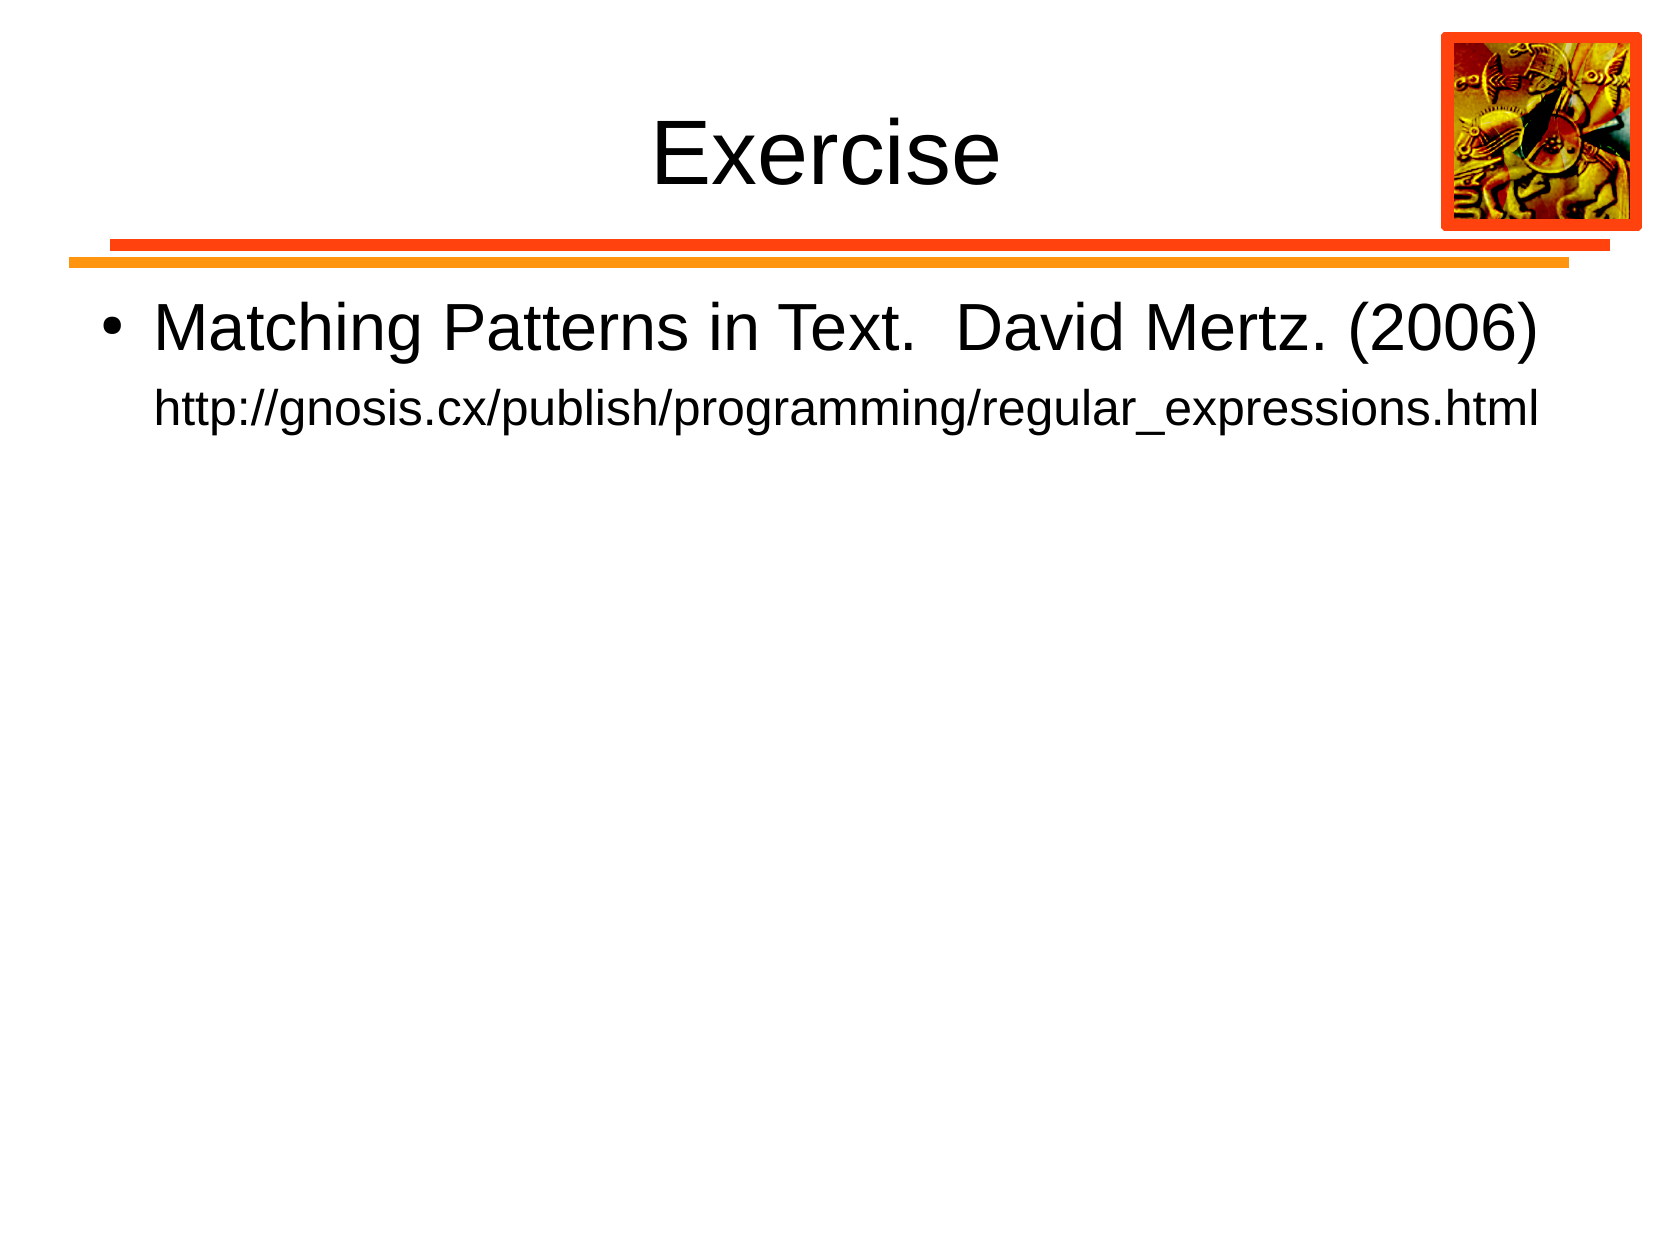

# Exercise
Matching Patterns in Text. David Mertz. (2006)
http://gnosis.cx/publish/programming/regular_expressions.html